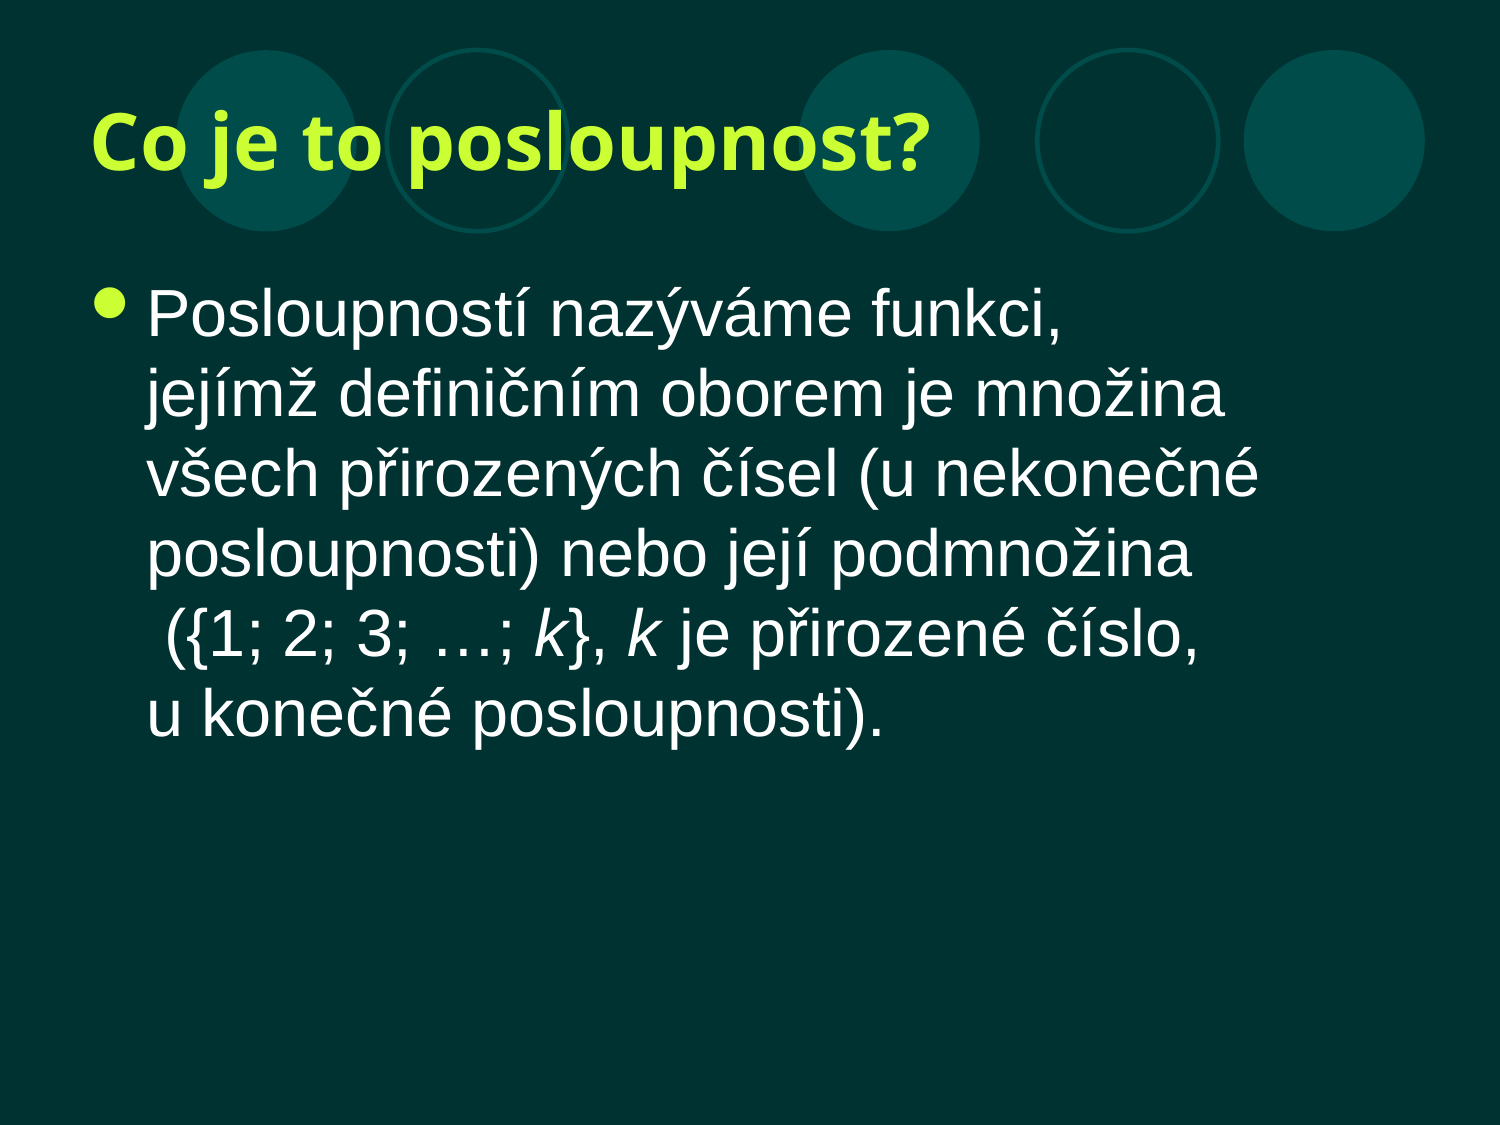

# Co je to posloupnost?
Posloupností nazýváme funkci,
jejímž definičním oborem je množina všech přirozených čísel (u nekonečné posloupnosti) nebo její podmnožina
 ({1; 2; 3; …; k}, k je přirozené číslo,
u konečné posloupnosti).